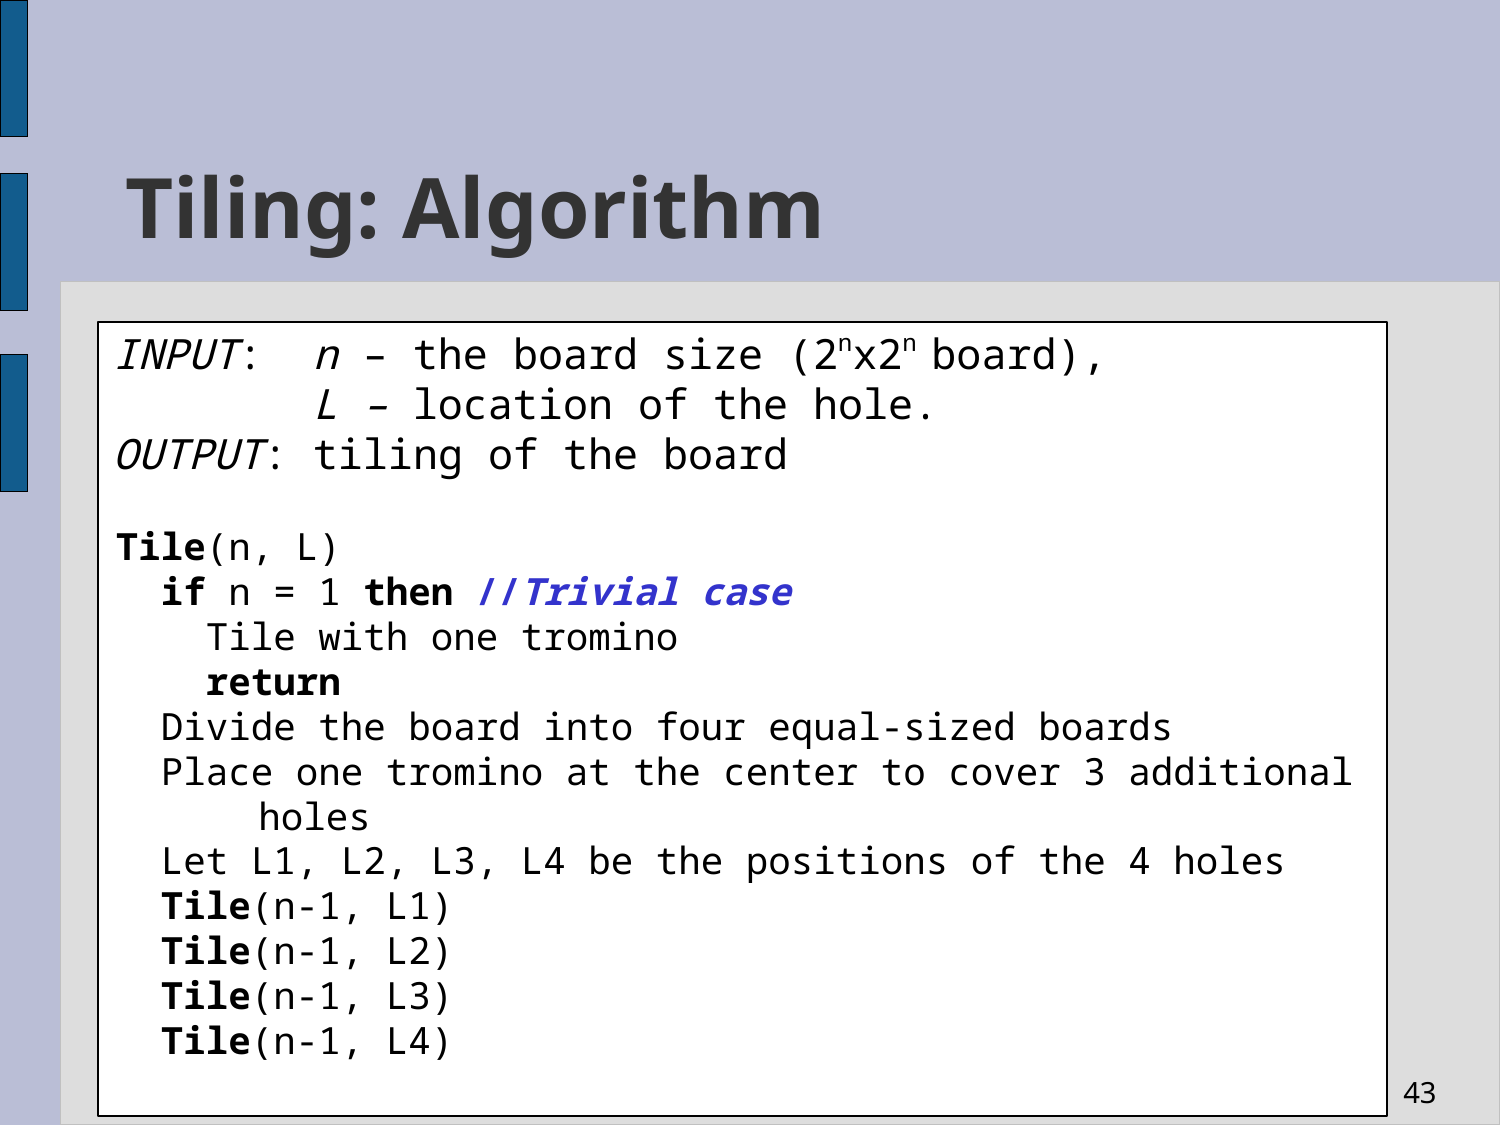

# Tiling: Algorithm
INPUT: n – the board size (2nx2n board),
 L – location of the hole.
OUTPUT: tiling of the board
Tile(n, L)
 if n = 1 then //Trivial case
 Tile with one tromino
 return
 Divide the board into four equal-sized boards
 Place one tromino at the center to cover 3 additional
 holes
 Let L1, L2, L3, L4 be the positions of the 4 holes
 Tile(n-1, L1)
 Tile(n-1, L2)
 Tile(n-1, L3)
 Tile(n-1, L4)
M. Böhlen and R. Sebastiani
43